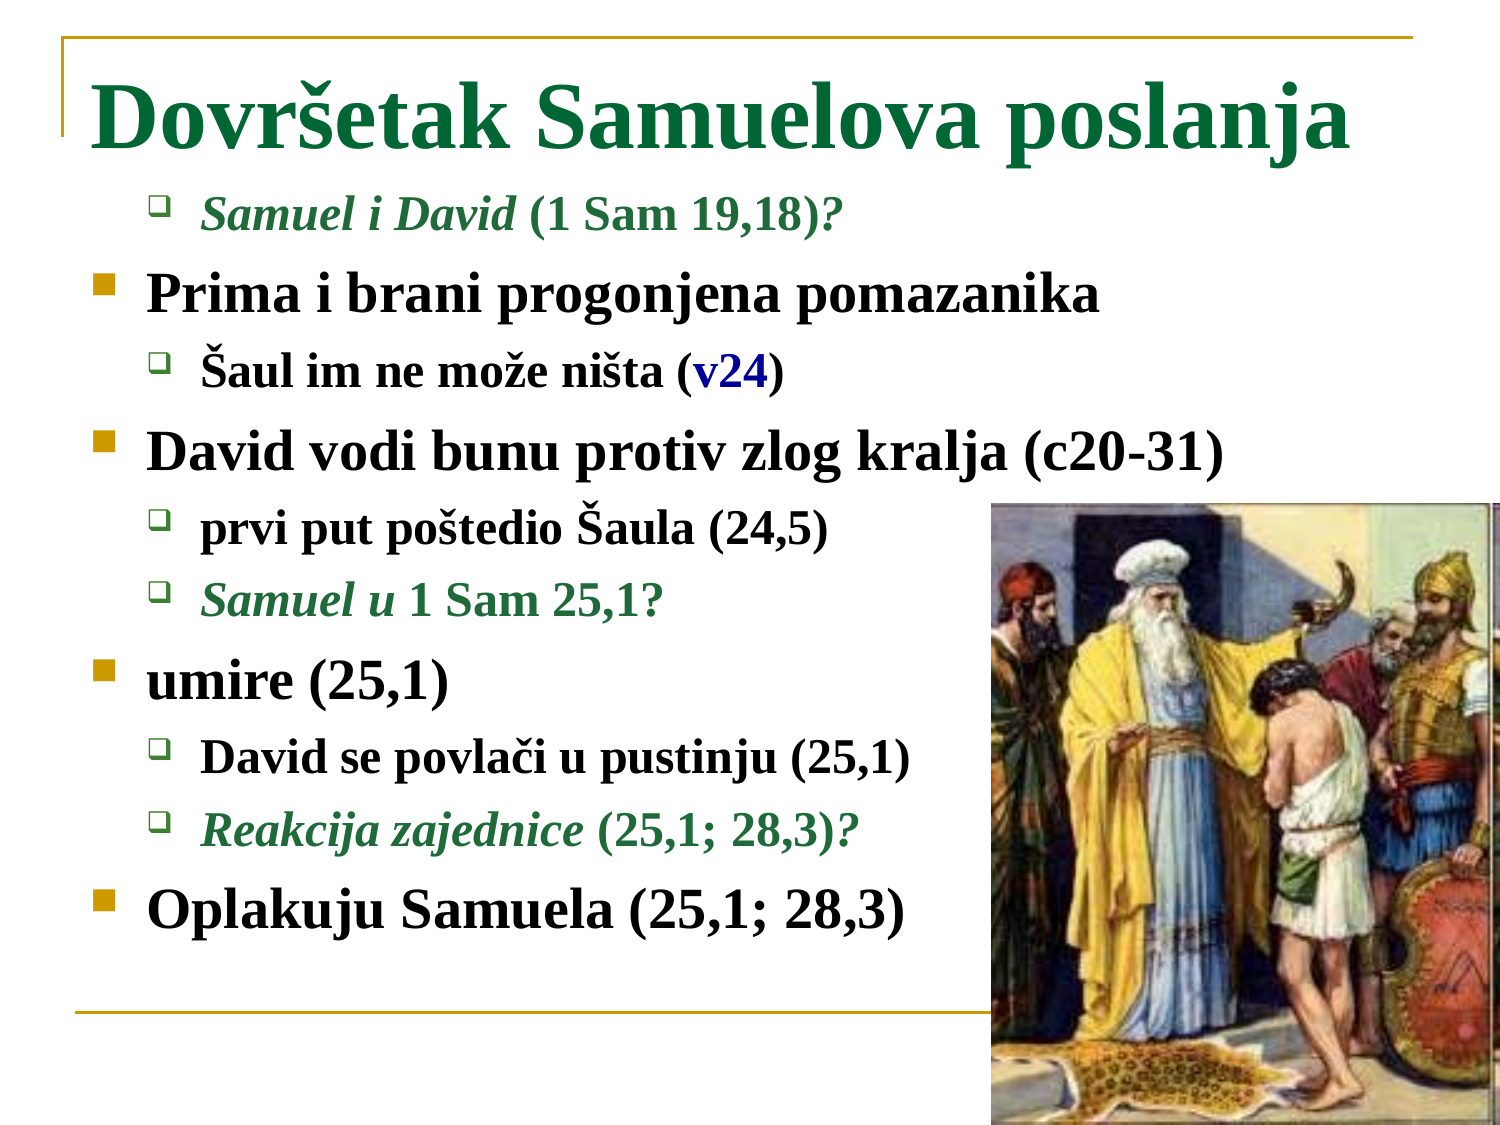

# Dovršetak Samuelova poslanja
Samuel i David (1 Sam 19,18)?
Prima i brani progonjena pomazanika
Šaul im ne može ništa (v24)
David vodi bunu protiv zlog kralja (c20-31)
prvi put poštedio Šaula (24,5)
Samuel u 1 Sam 25,1?
umire (25,1)
David se povlači u pustinju (25,1)
Reakcija zajednice (25,1; 28,3)?
Oplakuju Samuela (25,1; 28,3)